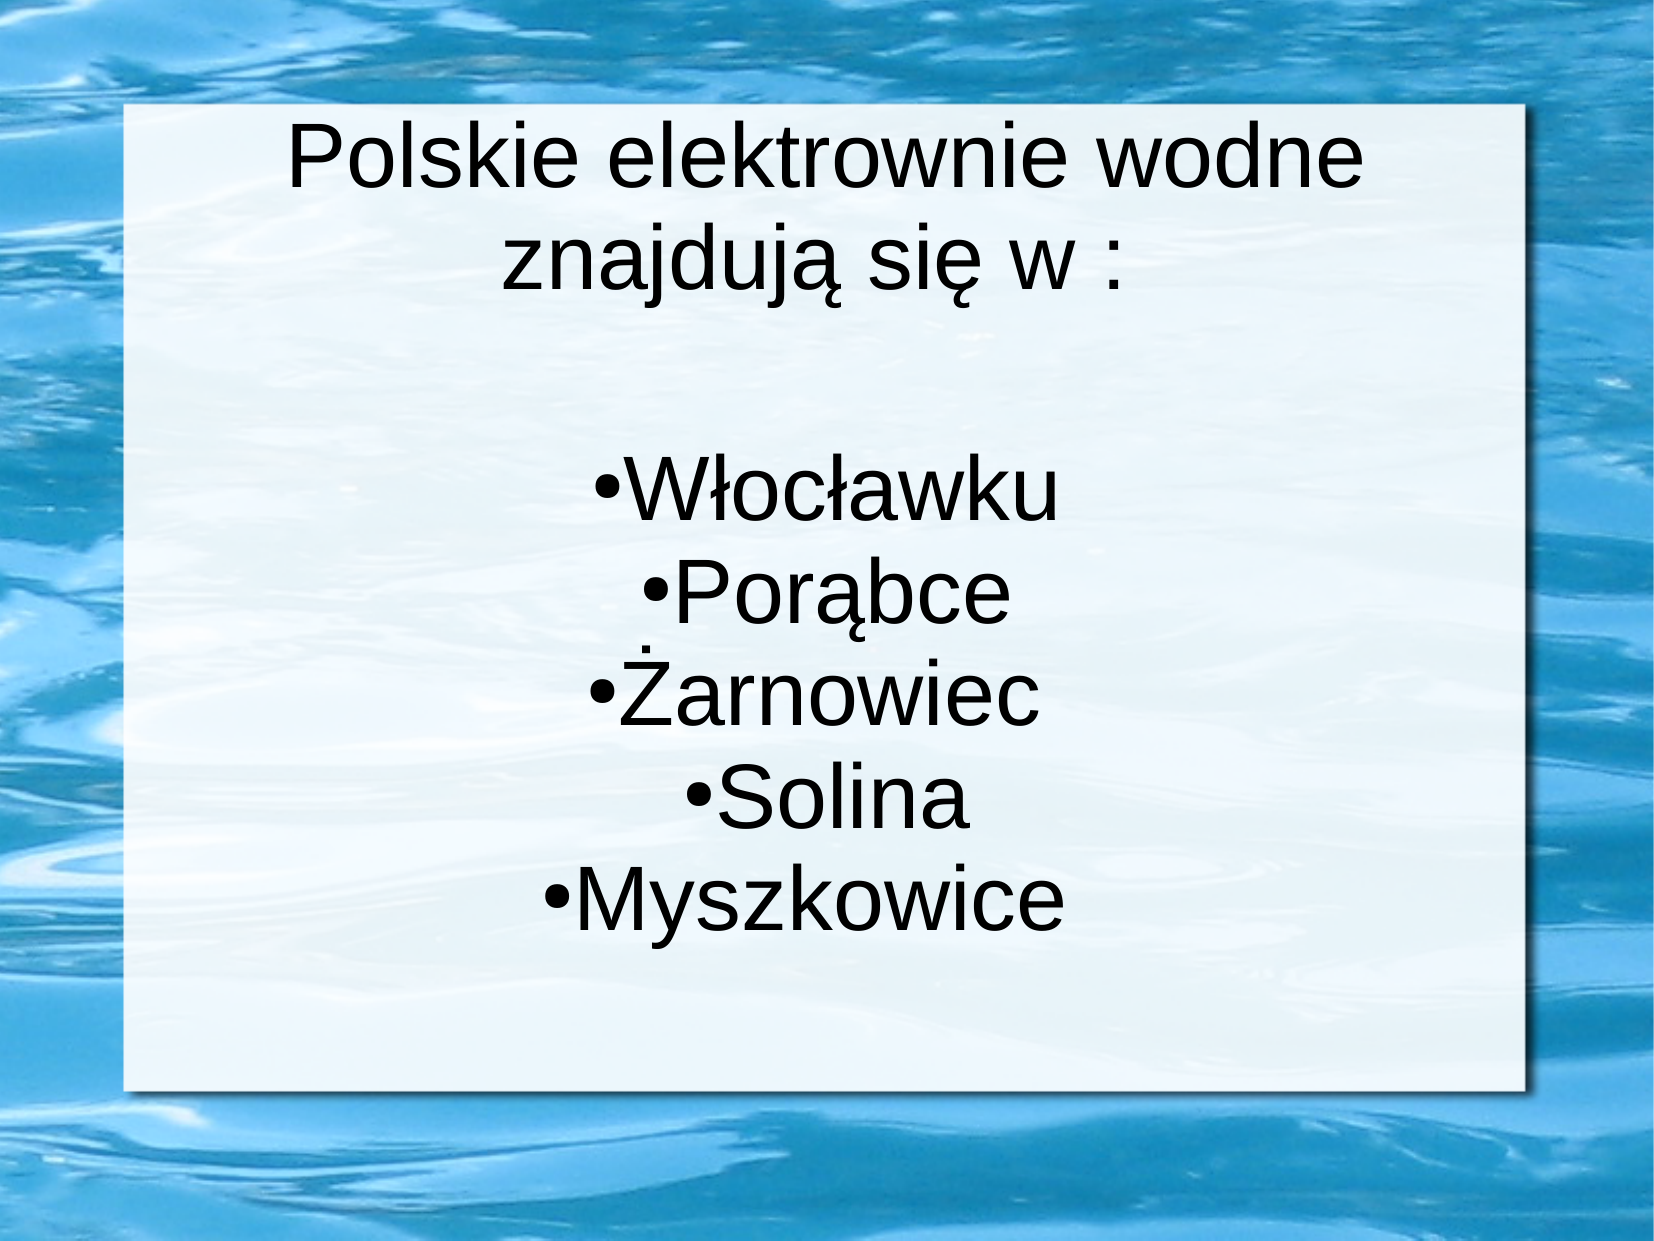

# Polskie elektrownie wodne znajdują się w :
Włocławku
Porąbce
Żarnowiec
Solina
Myszkowice